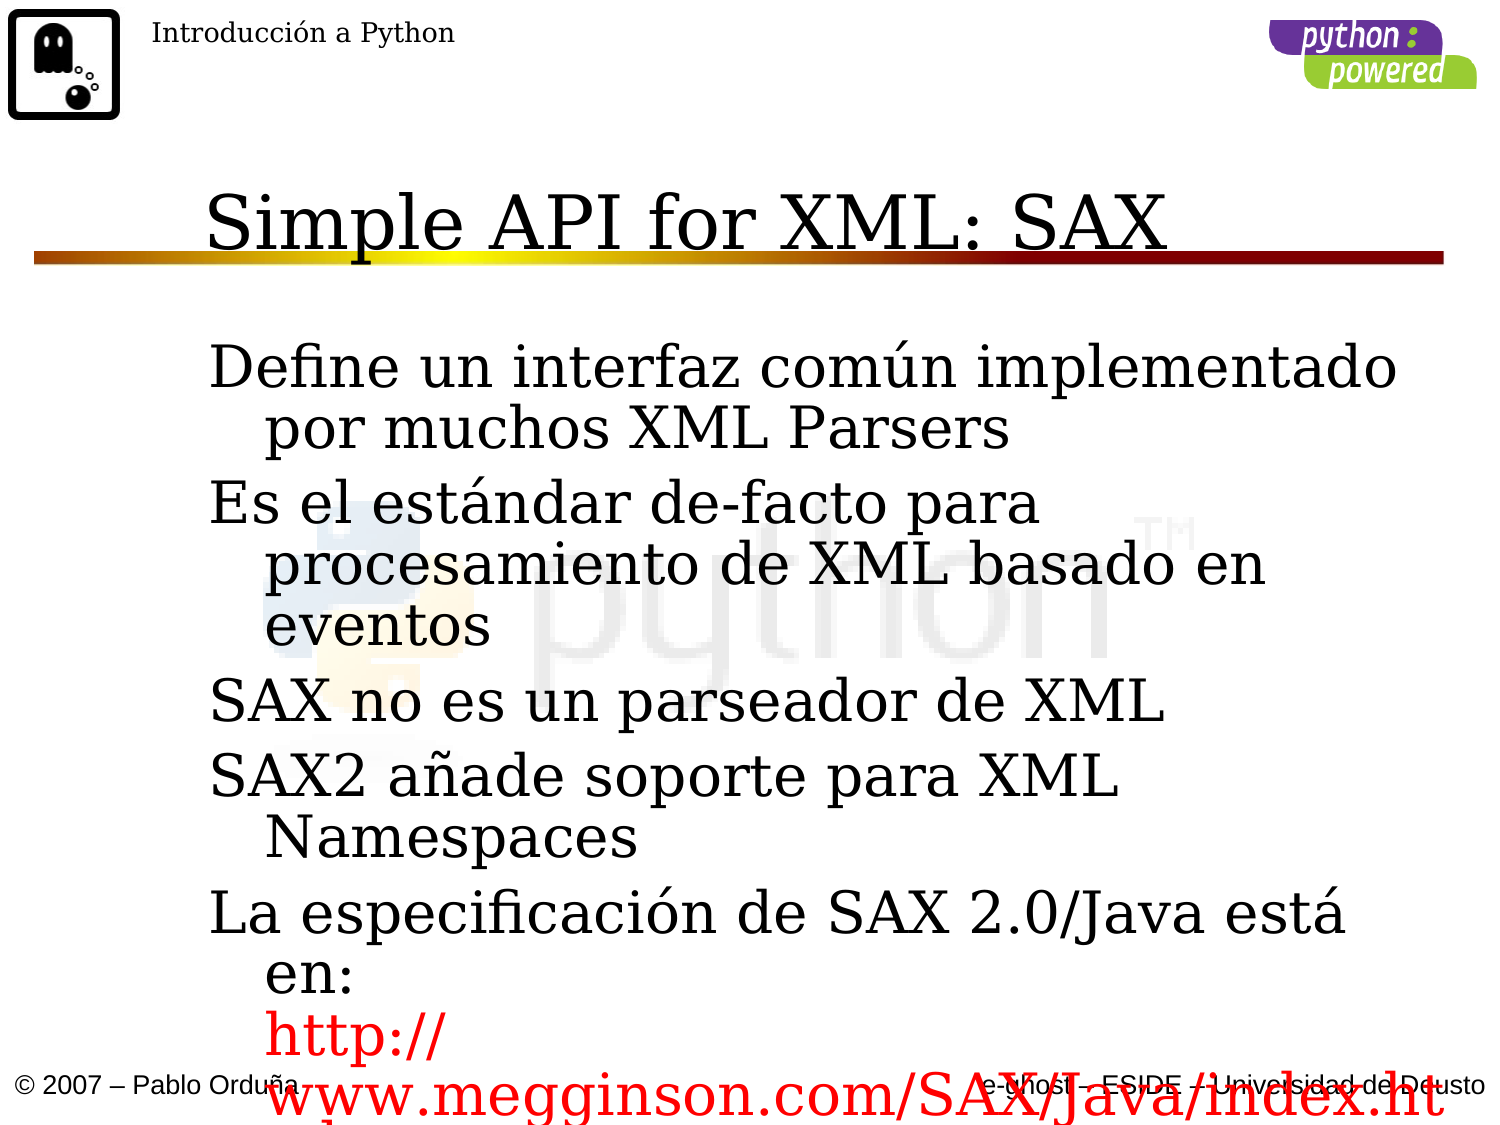

# Simple API for XML: SAX
Define un interfaz común implementado por muchos XML Parsers
Es el estándar de-facto para procesamiento de XML basado en eventos
SAX no es un parseador de XML
SAX2 añade soporte para XML Namespaces
La especificación de SAX 2.0/Java está en:
http://www.megginson.com/SAX/Java/index.html